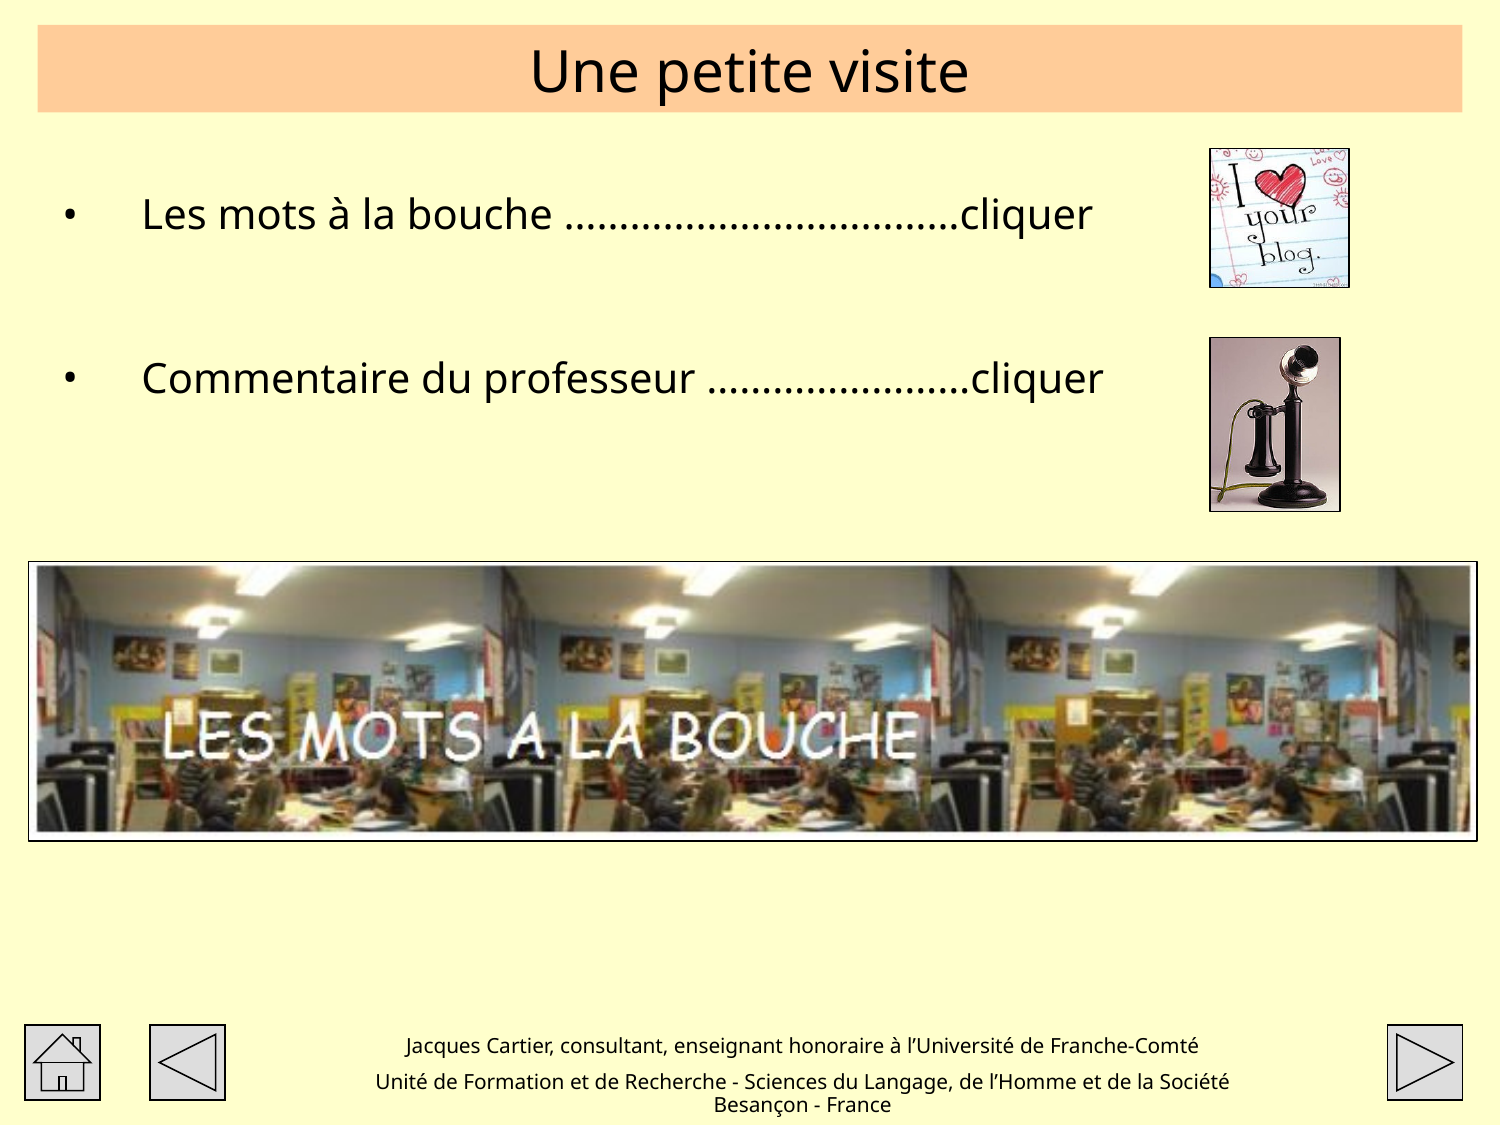

# Une petite visite
Les mots à la bouche ………………………………cliquer
Commentaire du professeur ……………………cliquer